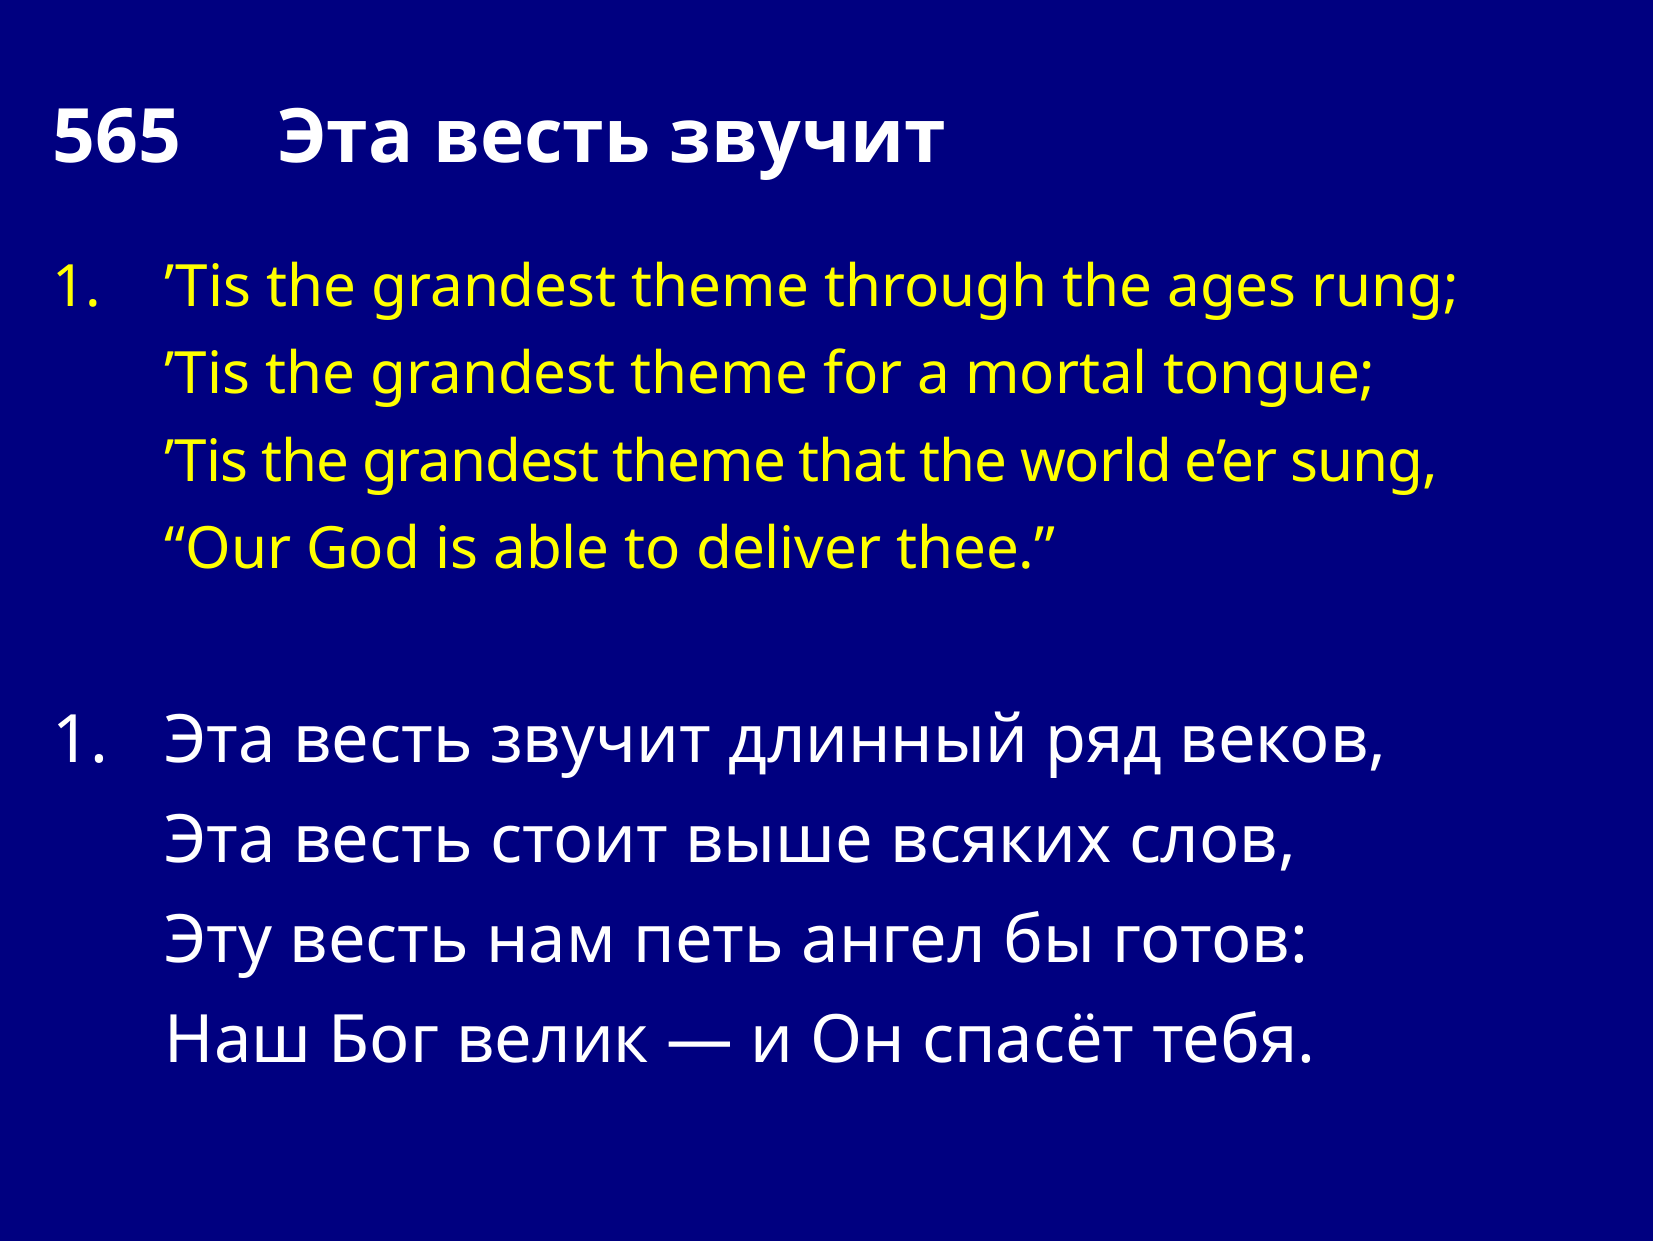

565	Эта весть звучит
1.	’Tis the grandest theme through the ages rung;
	’Tis the grandest theme for a mortal tongue;
	’Tis the grandest theme that the world e’er sung,
	“Our God is able to deliver thee.”
1.	Эта весть звучит длинный ряд веков,
	Эта весть стоит выше всяких слов,
	Эту весть нам петь ангел бы готов:
	Наш Бог велик — и Он спасёт тебя.